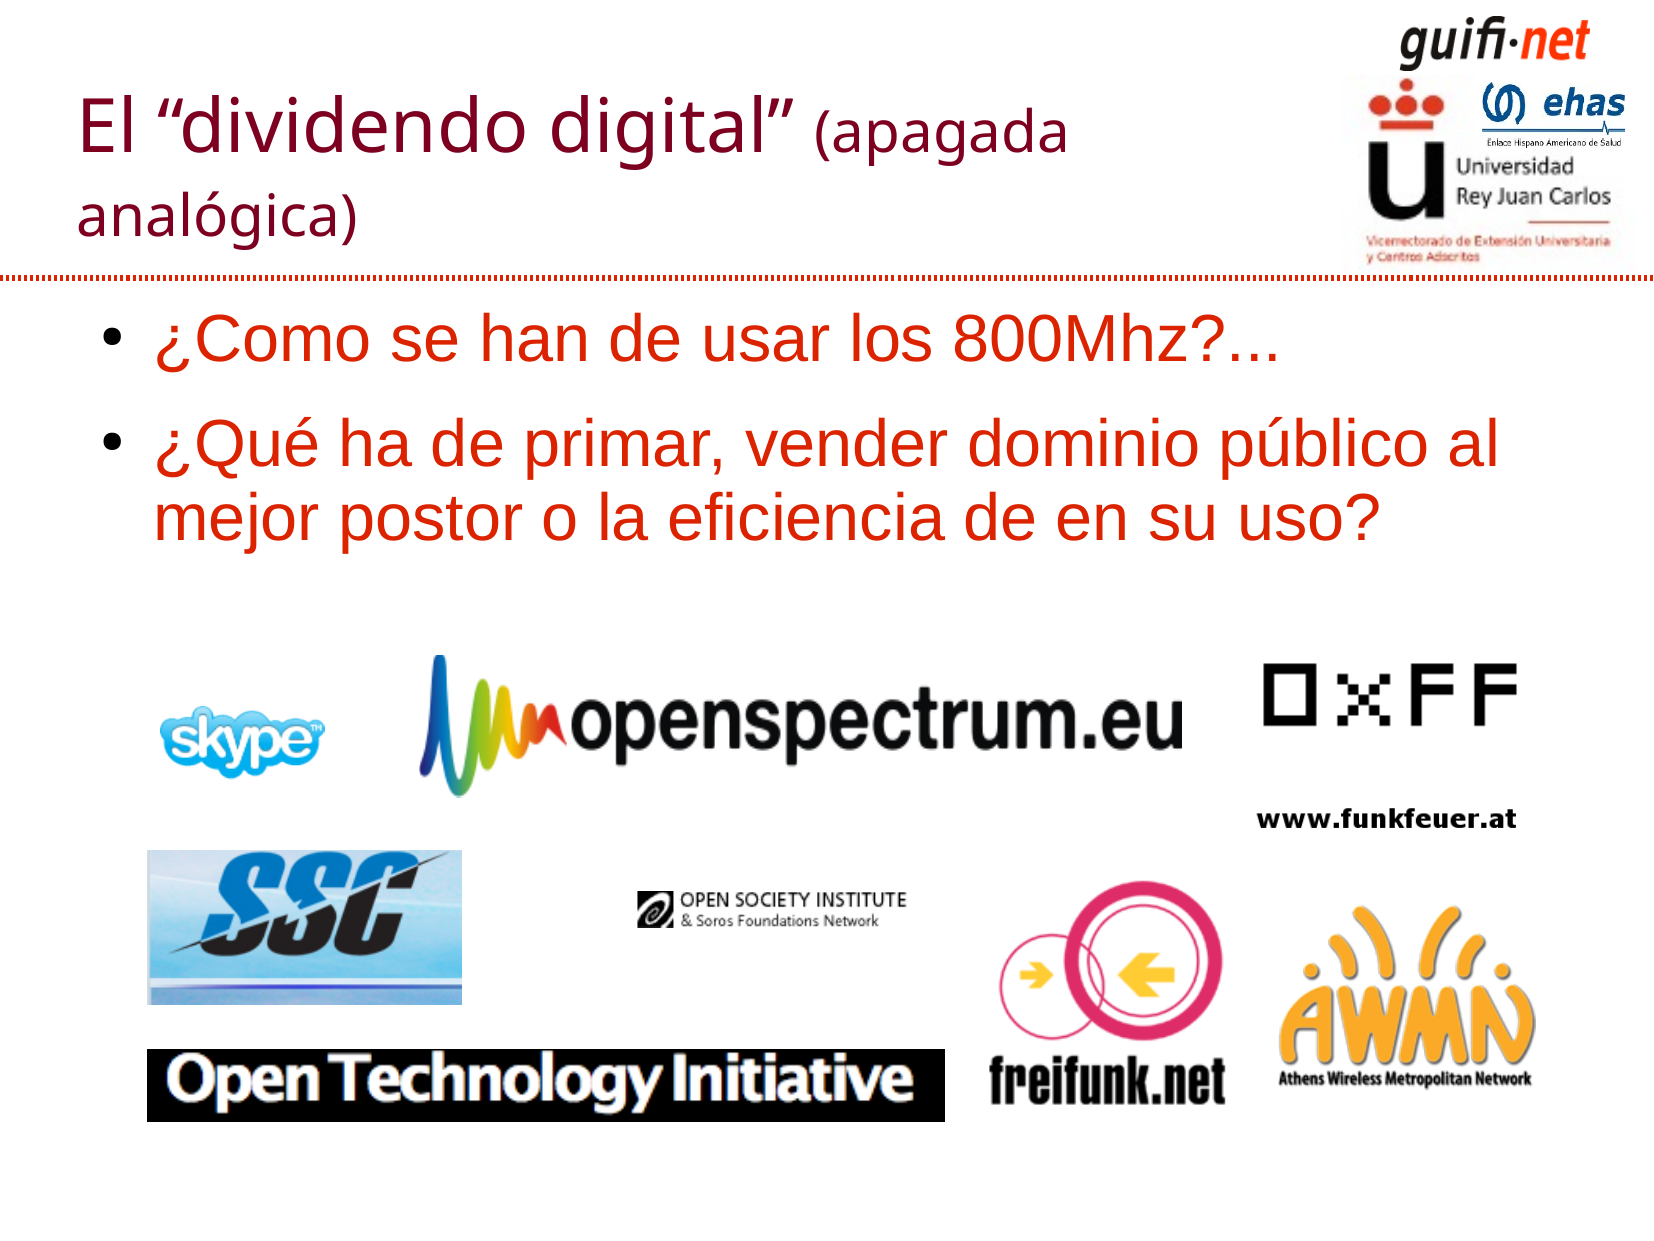

# El “dividendo digital” (apagada analógica)
¿Como se han de usar los 800Mhz?...
¿Qué ha de primar, vender dominio público al mejor postor o la eficiencia de en su uso?